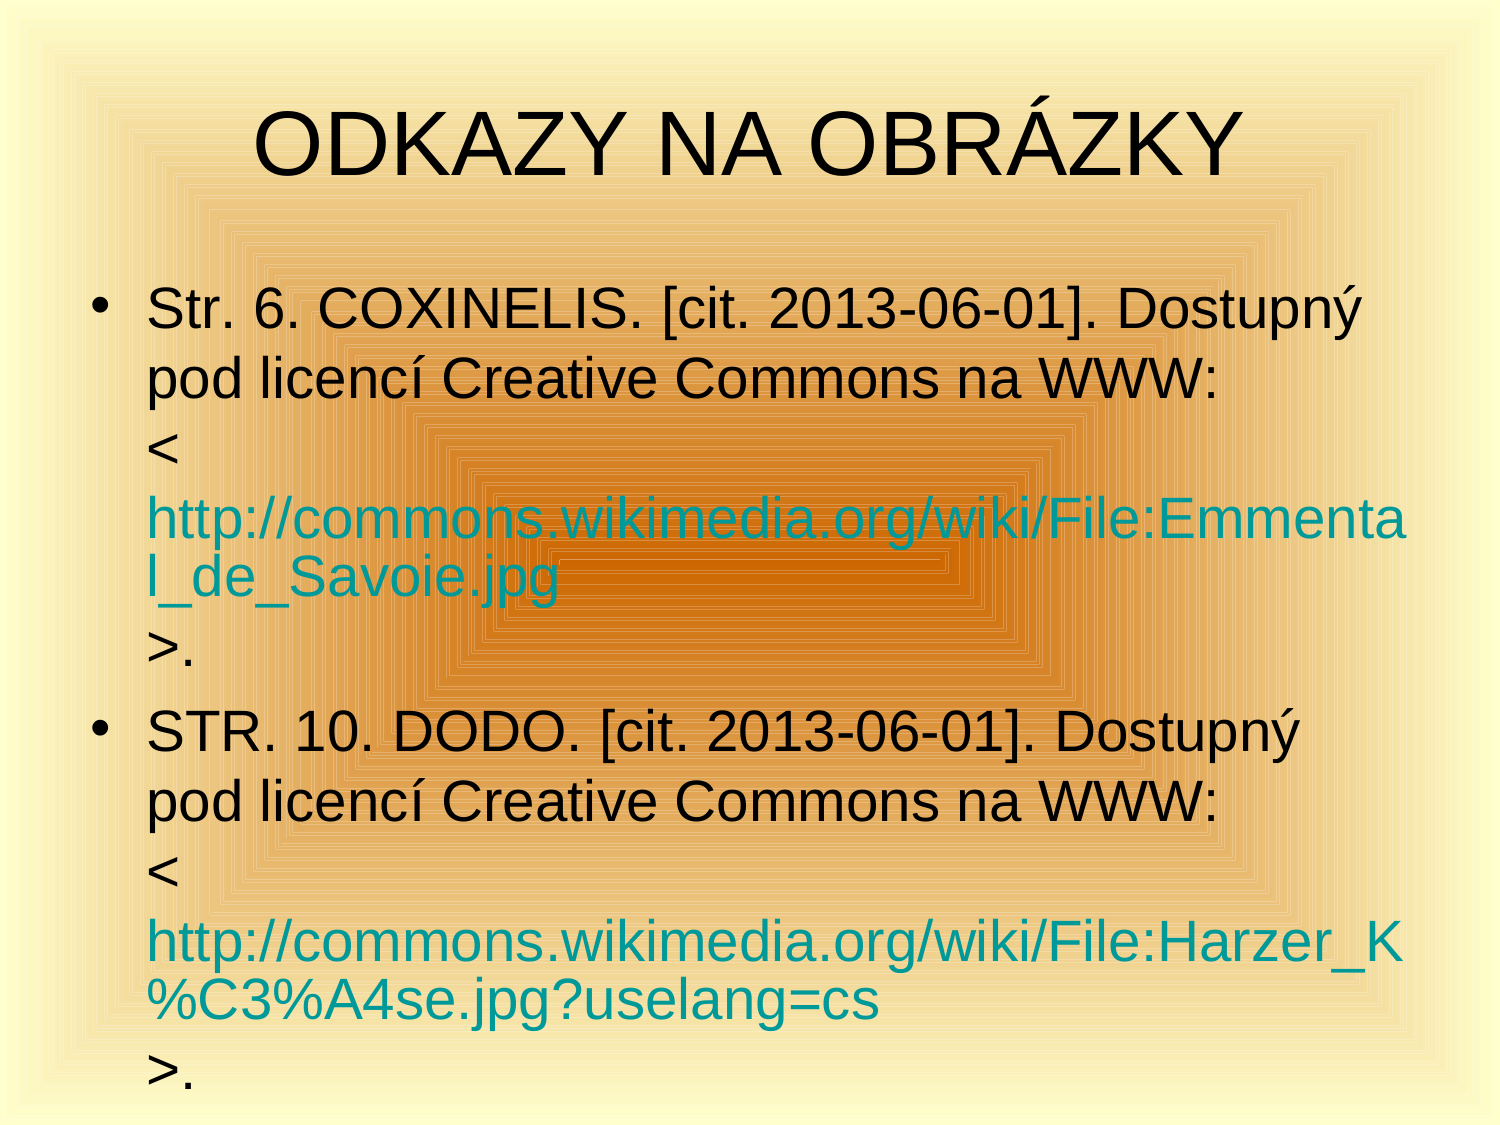

# ODKAZY NA OBRÁZKY
Str. 6. COXINELIS. [cit. 2013-06-01]. Dostupný pod licencí Creative Commons na WWW:
<http://commons.wikimedia.org/wiki/File:Emmental_de_Savoie.jpg>.
STR. 10. DODO. [cit. 2013-06-01]. Dostupný pod licencí Creative Commons na WWW:
<http://commons.wikimedia.org/wiki/File:Harzer_K%C3%A4se.jpg?uselang=cs>.